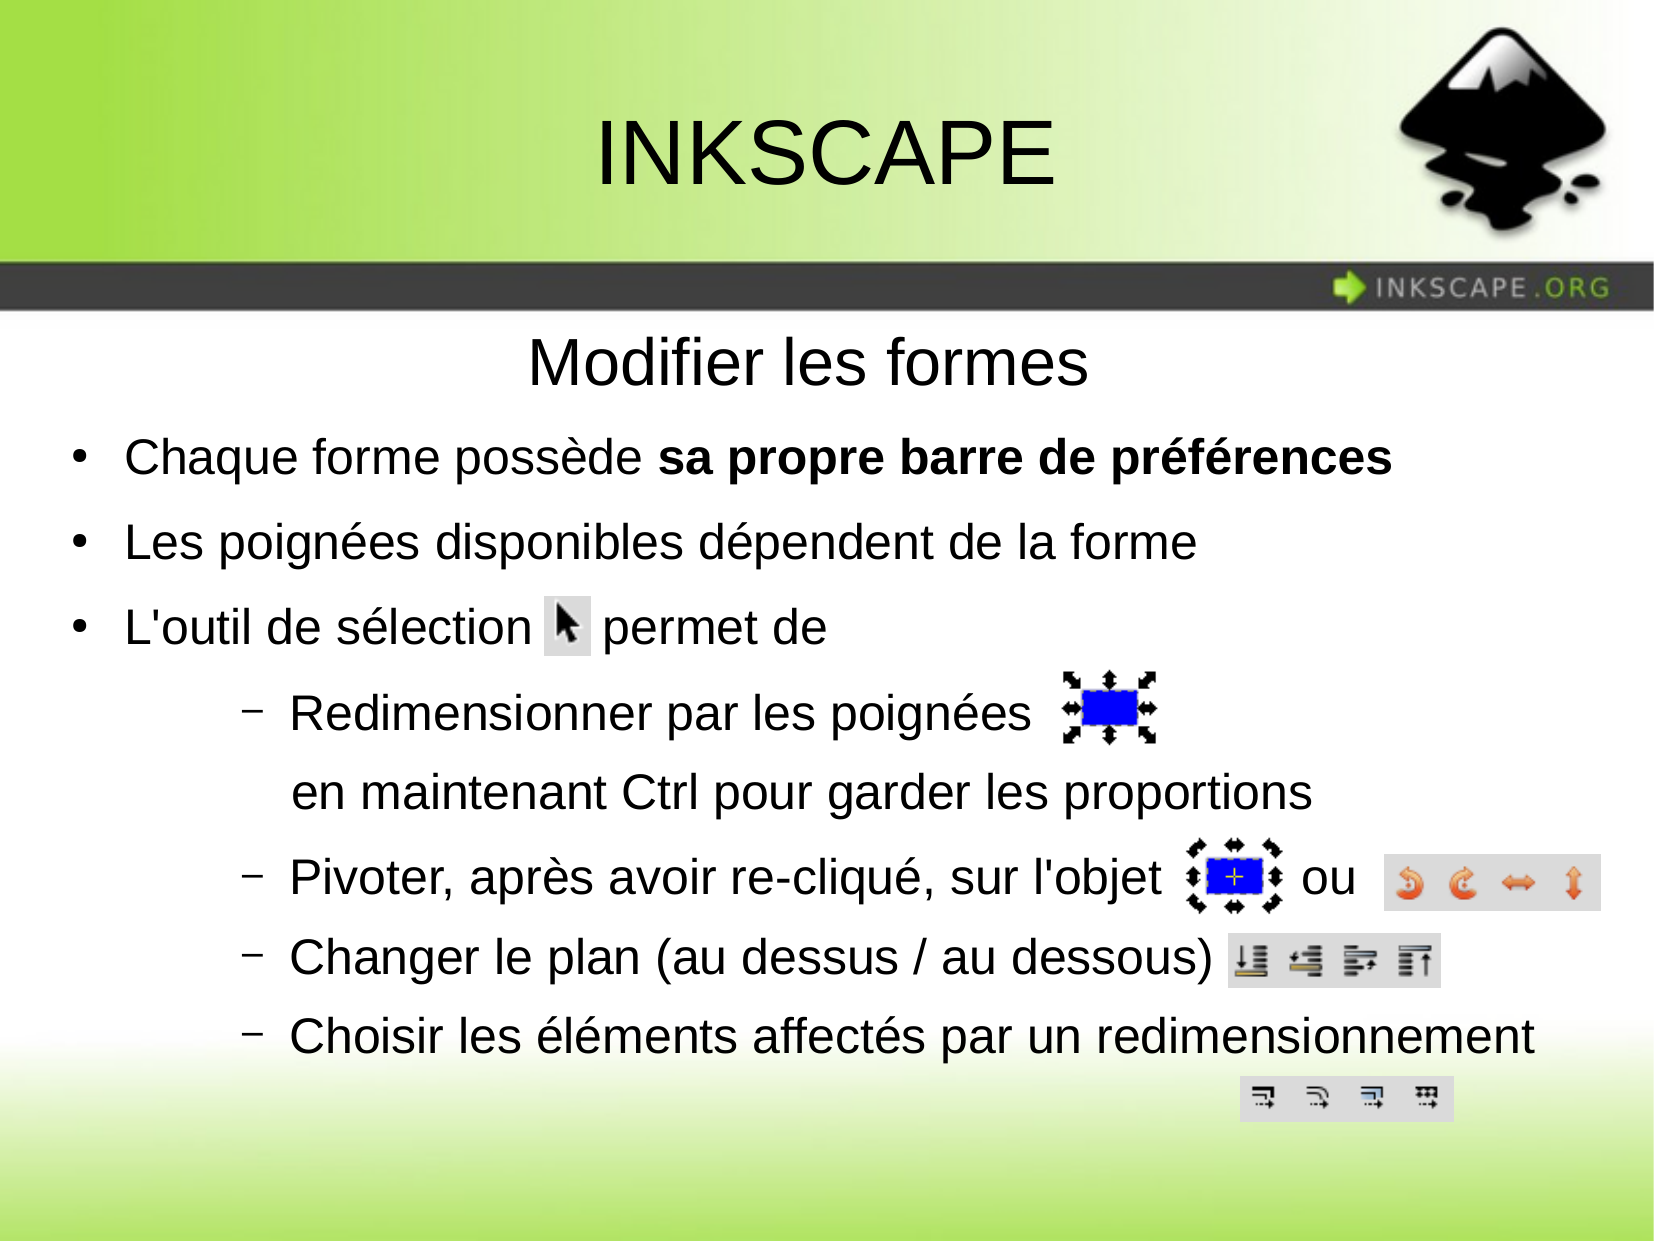

# INKSCAPE
Modifier les formes
Chaque forme possède sa propre barre de préférences
Les poignées disponibles dépendent de la forme
L'outil de sélection permet de
Redimensionner par les poignées
 en maintenant Ctrl pour garder les proportions
Pivoter, après avoir re-cliqué, sur l'objet ou
Changer le plan (au dessus / au dessous)
Choisir les éléments affectés par un redimensionnement